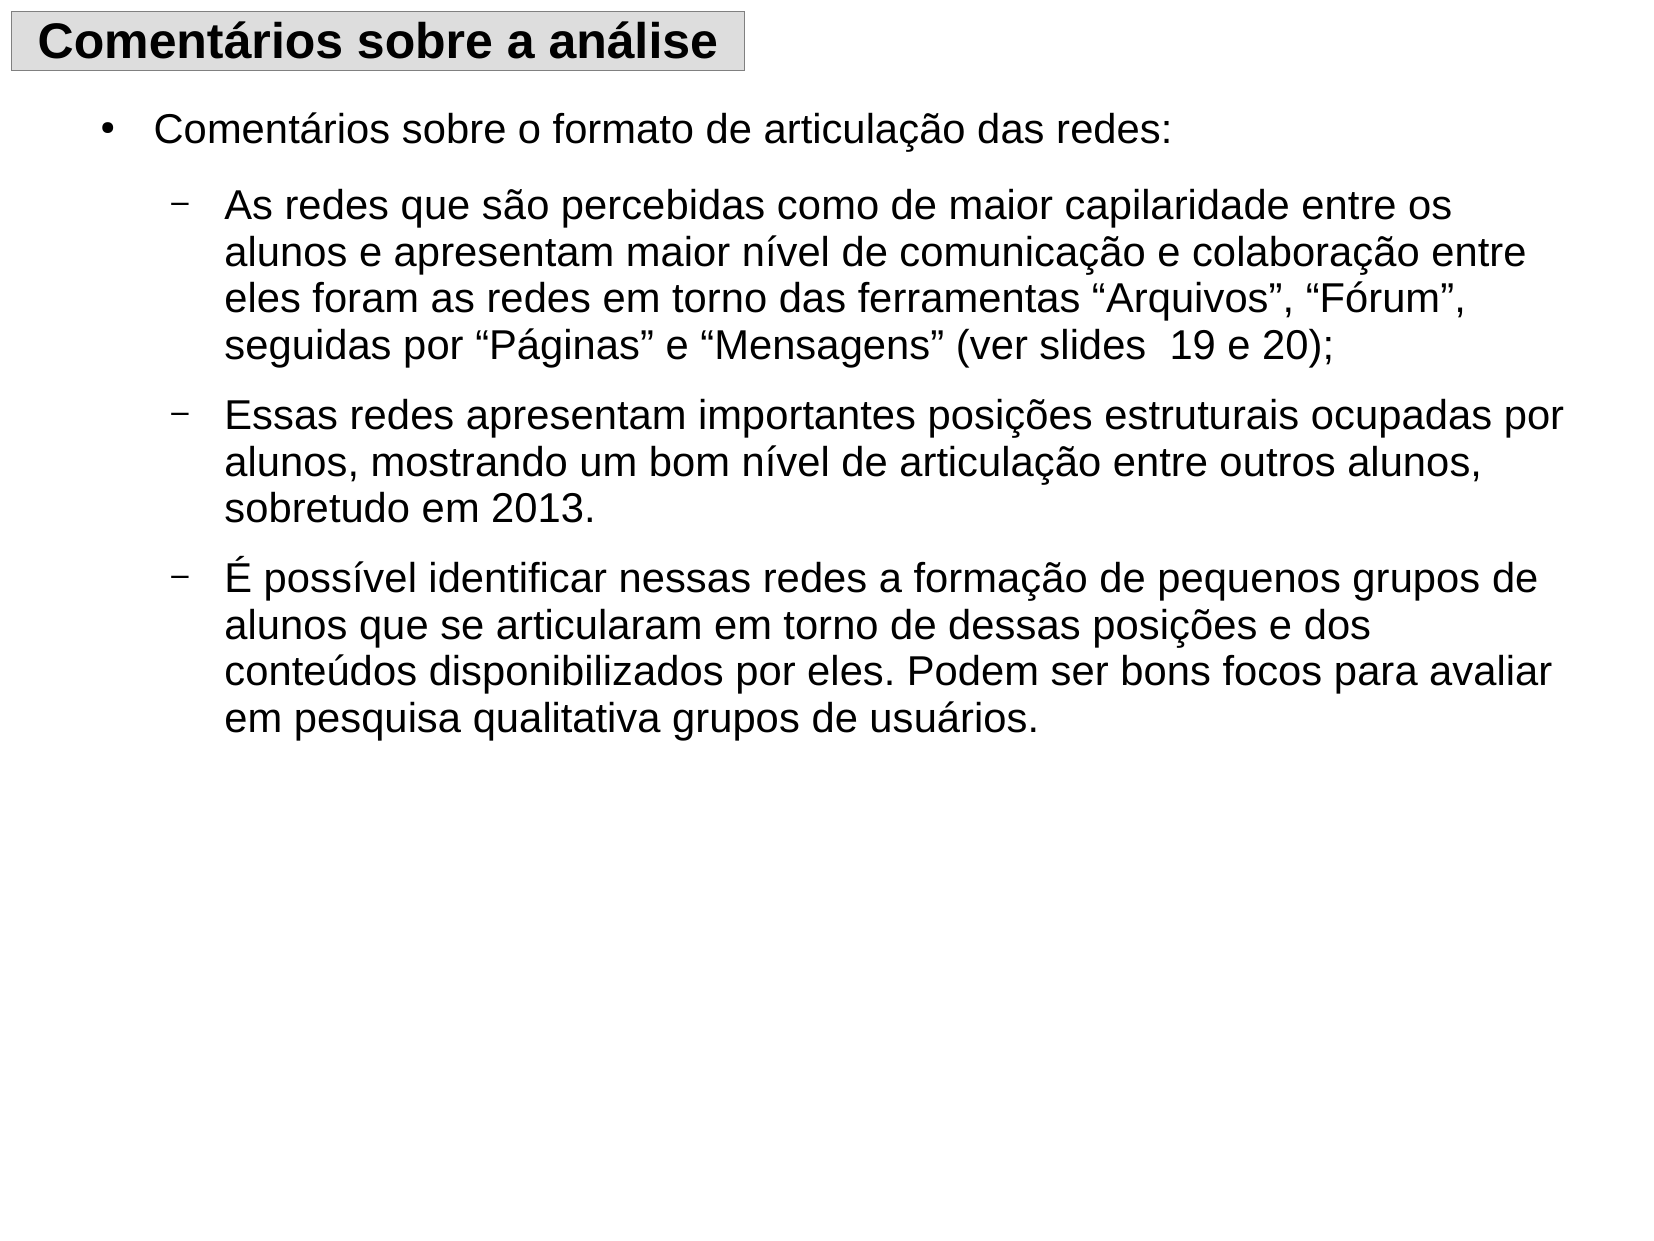

Comentários sobre a análise
# Comentários sobre o formato de articulação das redes:
As redes que são percebidas como de maior capilaridade entre os alunos e apresentam maior nível de comunicação e colaboração entre eles foram as redes em torno das ferramentas “Arquivos”, “Fórum”, seguidas por “Páginas” e “Mensagens” (ver slides 19 e 20);
Essas redes apresentam importantes posições estruturais ocupadas por alunos, mostrando um bom nível de articulação entre outros alunos, sobretudo em 2013.
É possível identificar nessas redes a formação de pequenos grupos de alunos que se articularam em torno de dessas posições e dos conteúdos disponibilizados por eles. Podem ser bons focos para avaliar em pesquisa qualitativa grupos de usuários.